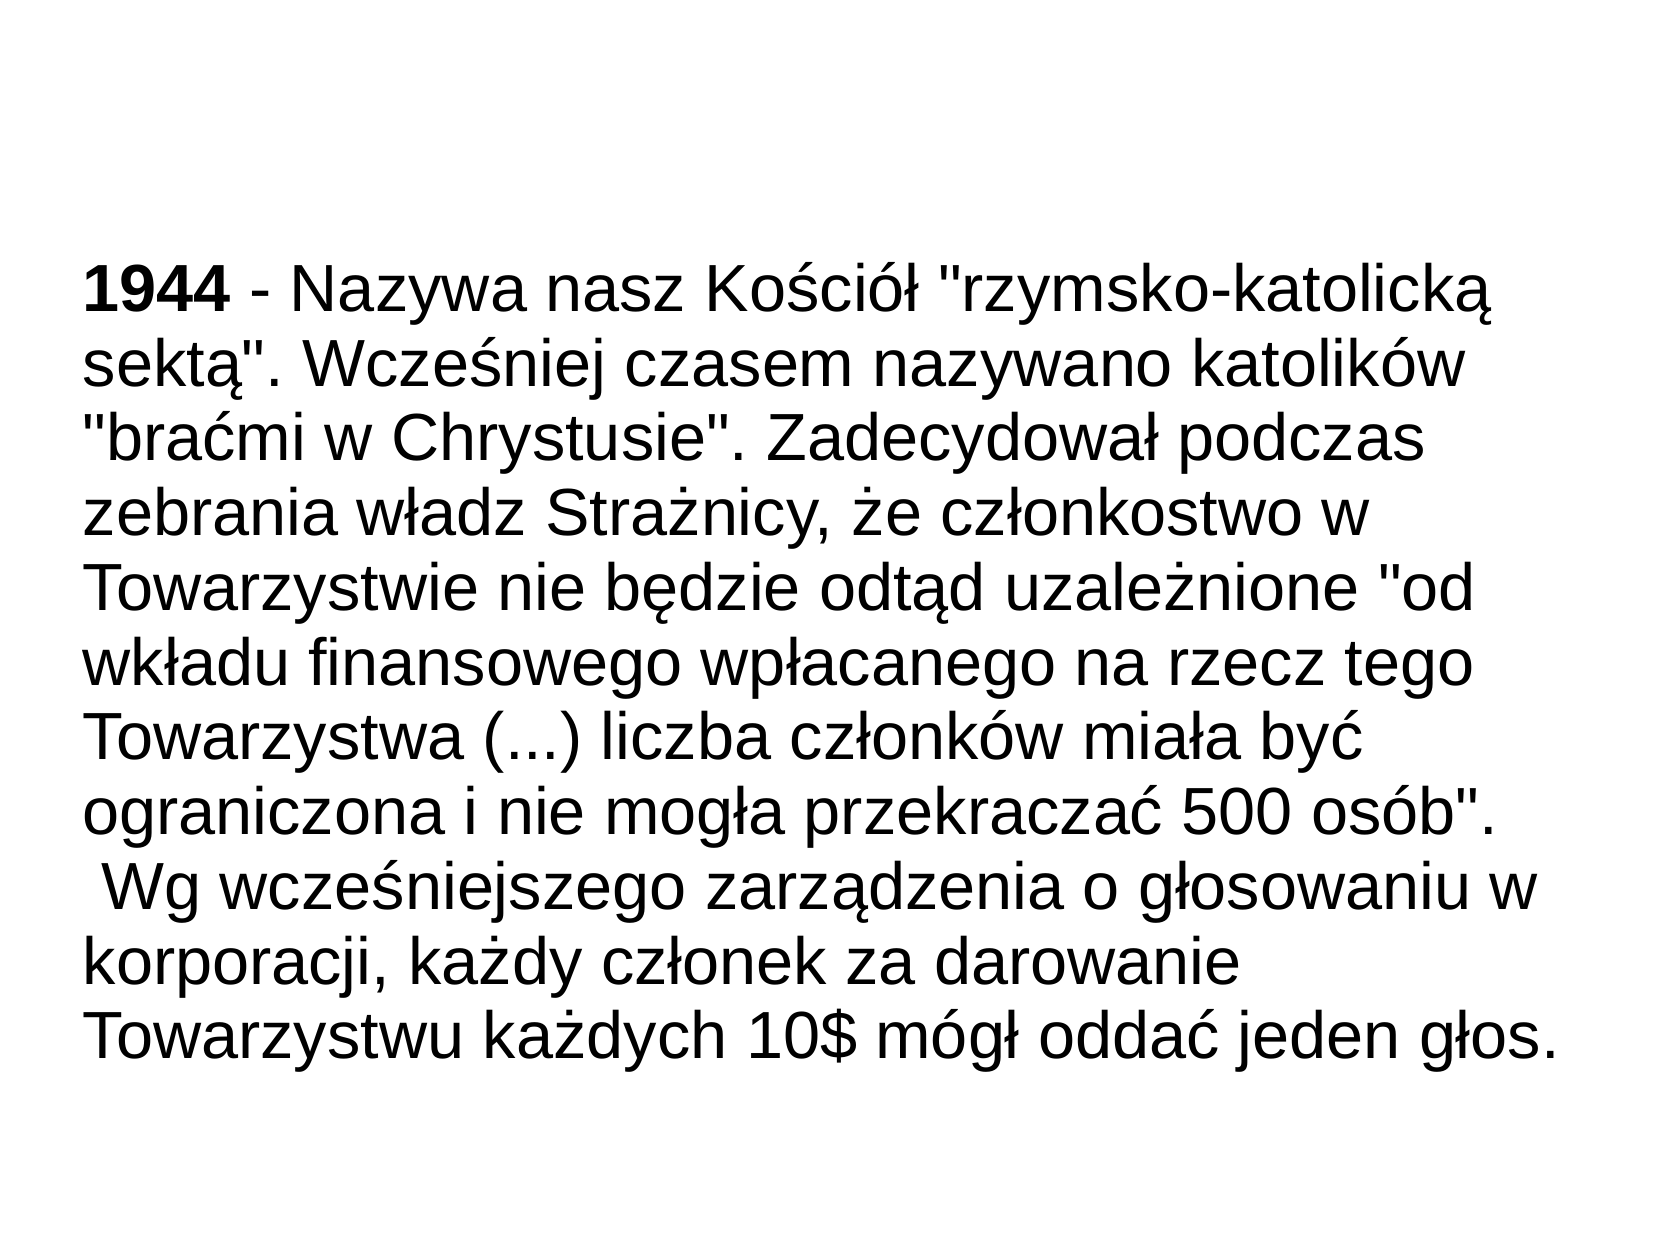

#
1944 - Nazywa nasz Kościół "rzymsko-katolicką sektą". Wcześniej czasem nazywano katolików "braćmi w Chrystusie". Zadecydował podczas zebrania władz Strażnicy, że członkostwo w Towarzystwie nie będzie odtąd uzależnione "od wkładu finansowego wpłacanego na rzecz tego Towarzystwa (...) liczba członków miała być ograniczona i nie mogła przekraczać 500 osób".
 Wg wcześniejszego zarządzenia o głosowaniu w korporacji, każdy członek za darowanie Towarzystwu każdych 10$ mógł oddać jeden głos.